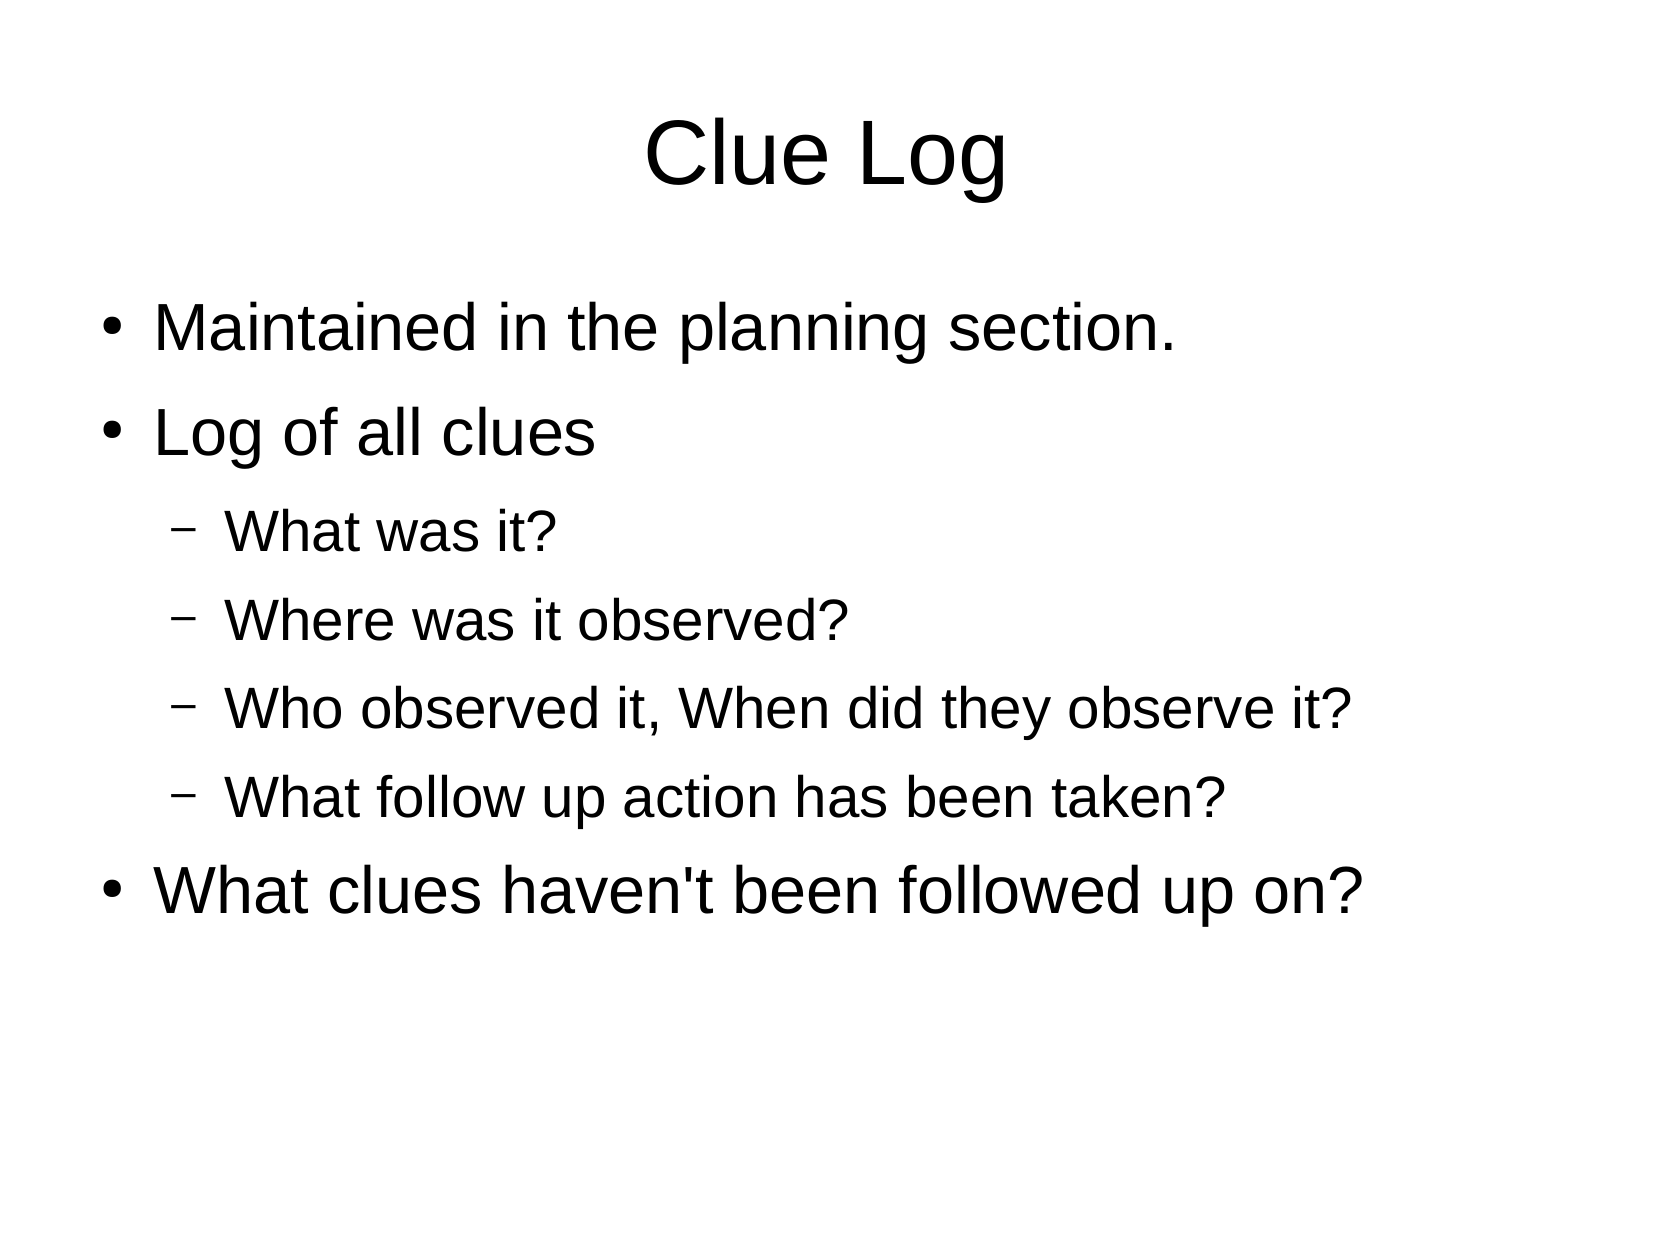

# Clue Log
Maintained in the planning section.
Log of all clues
What was it?
Where was it observed?
Who observed it, When did they observe it?
What follow up action has been taken?
What clues haven't been followed up on?